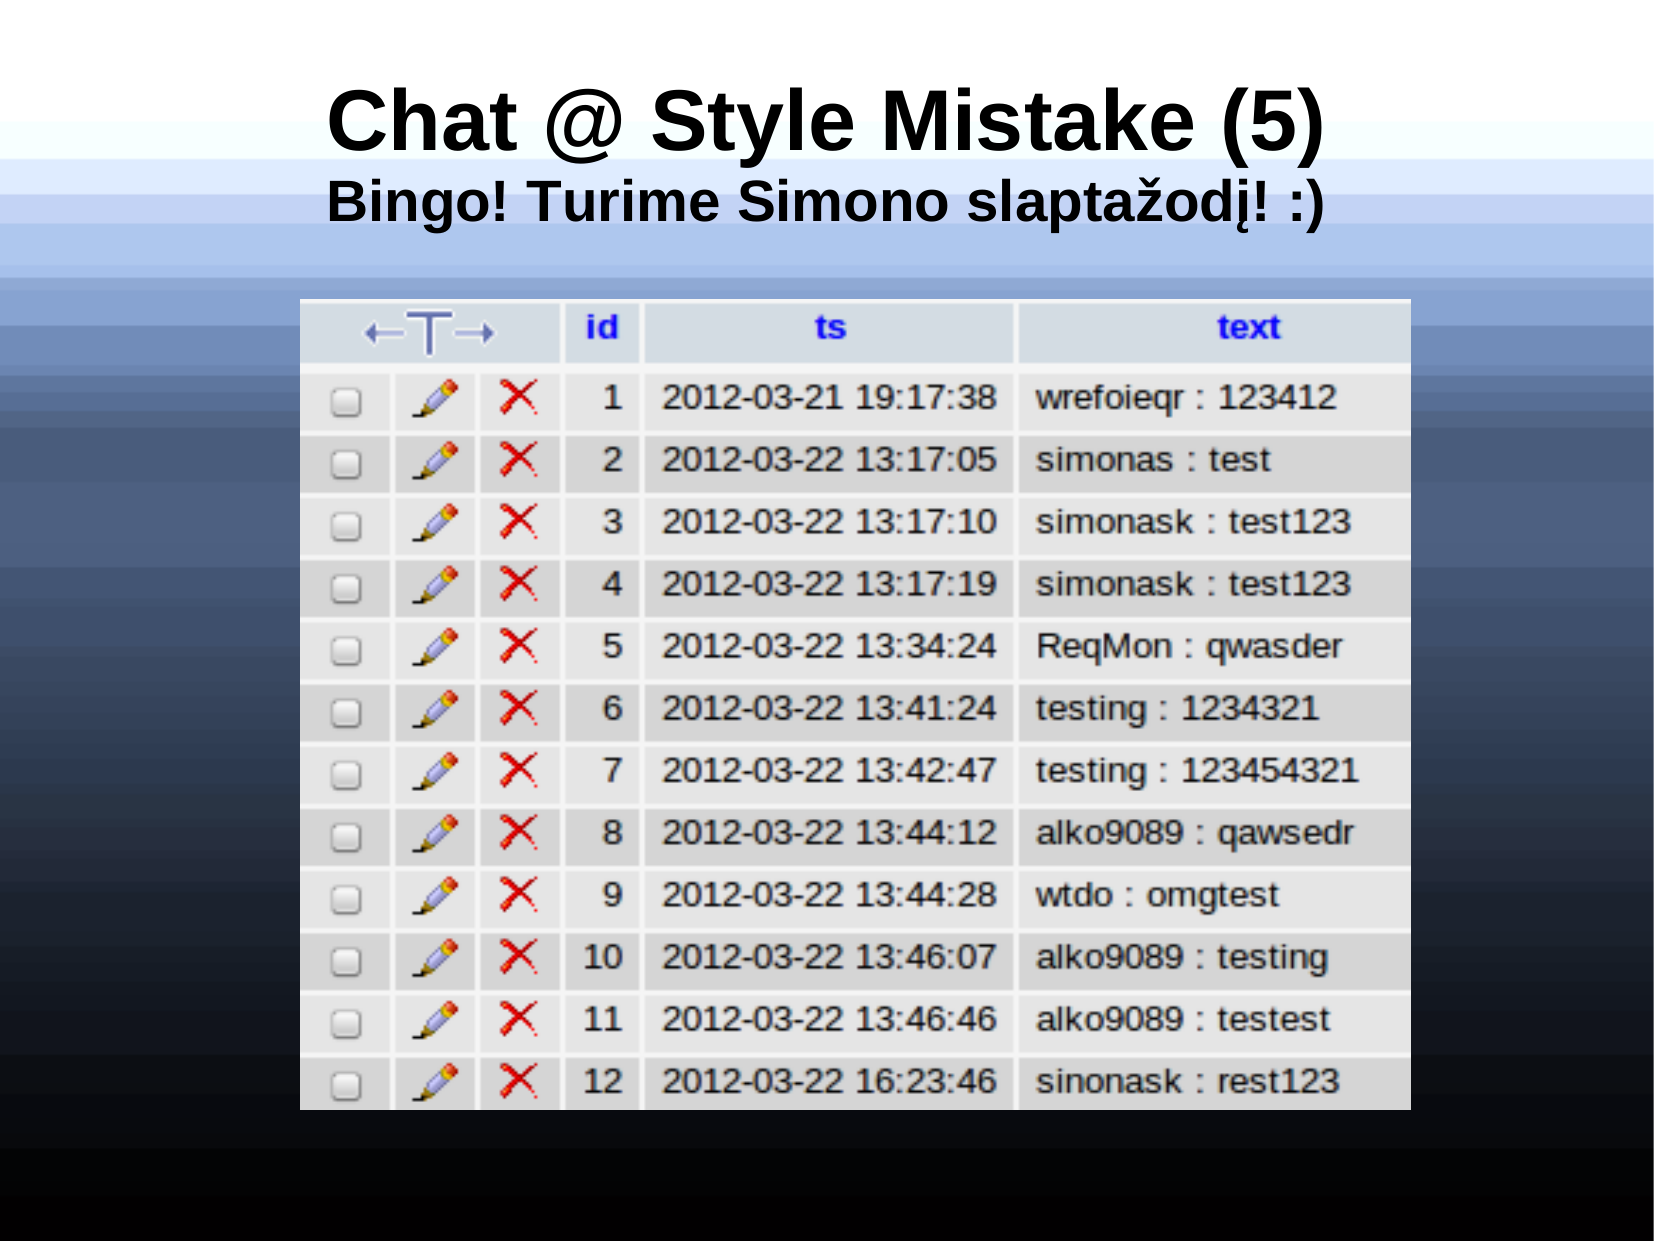

# Chat @ Style Mistake (5) Bingo! Turime Simono slaptažodį! :)